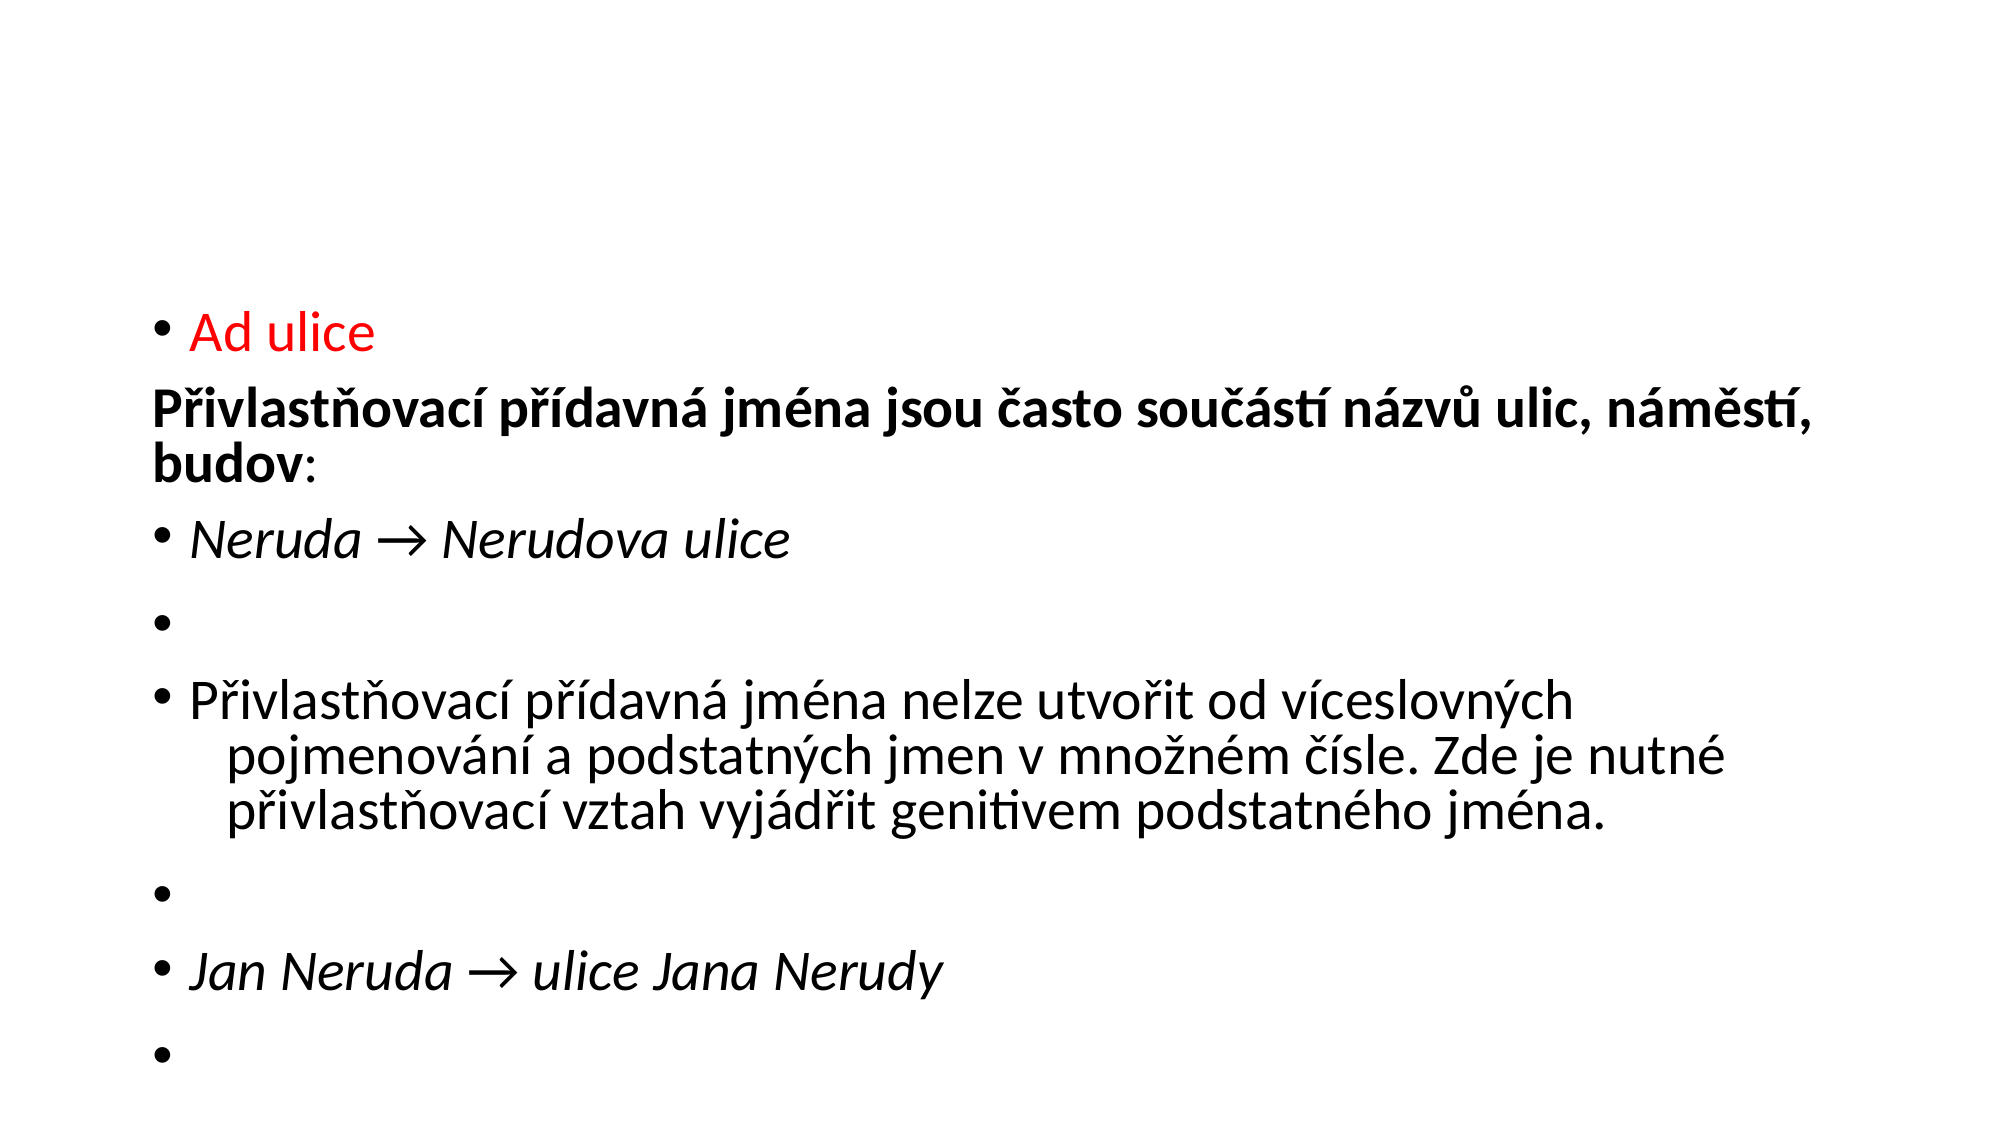

#
Ad ulice
Přivlastňovací přídavná jména jsou často součástí názvů ulic, náměstí, budov:
Neruda → Nerudova ulice
Přivlastňovací přídavná jména nelze utvořit od víceslovných pojmenování a podstatných jmen v množném čísle. Zde je nutné přivlastňovací vztah vyjádřit genitivem podstatného jména.
Jan Neruda → ulice Jana Nerudy